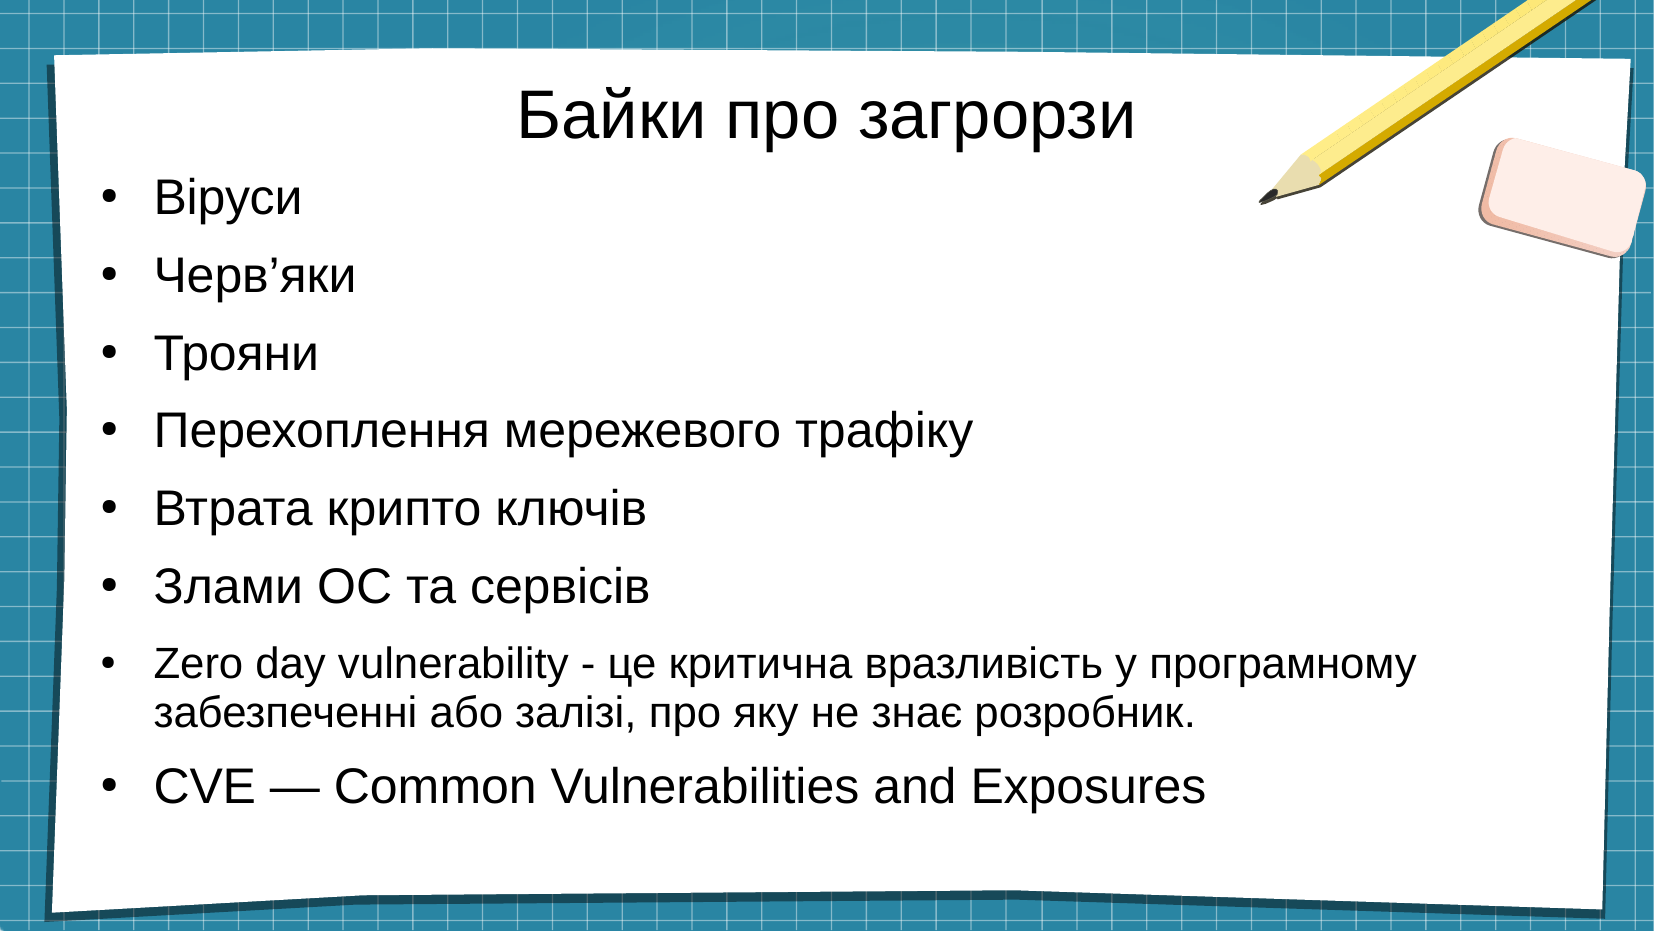

# Байки про загрорзи
Віруси
Черв’яки
Трояни
Перехоплення мережевого трафіку
Втрата крипто ключів
Злами ОС та сервісів
Zero day vulnerability - це критична вразливість у програмному забезпеченні або залізі, про яку не знає розробник.
CVE — Common Vulnerabilities and Exposures